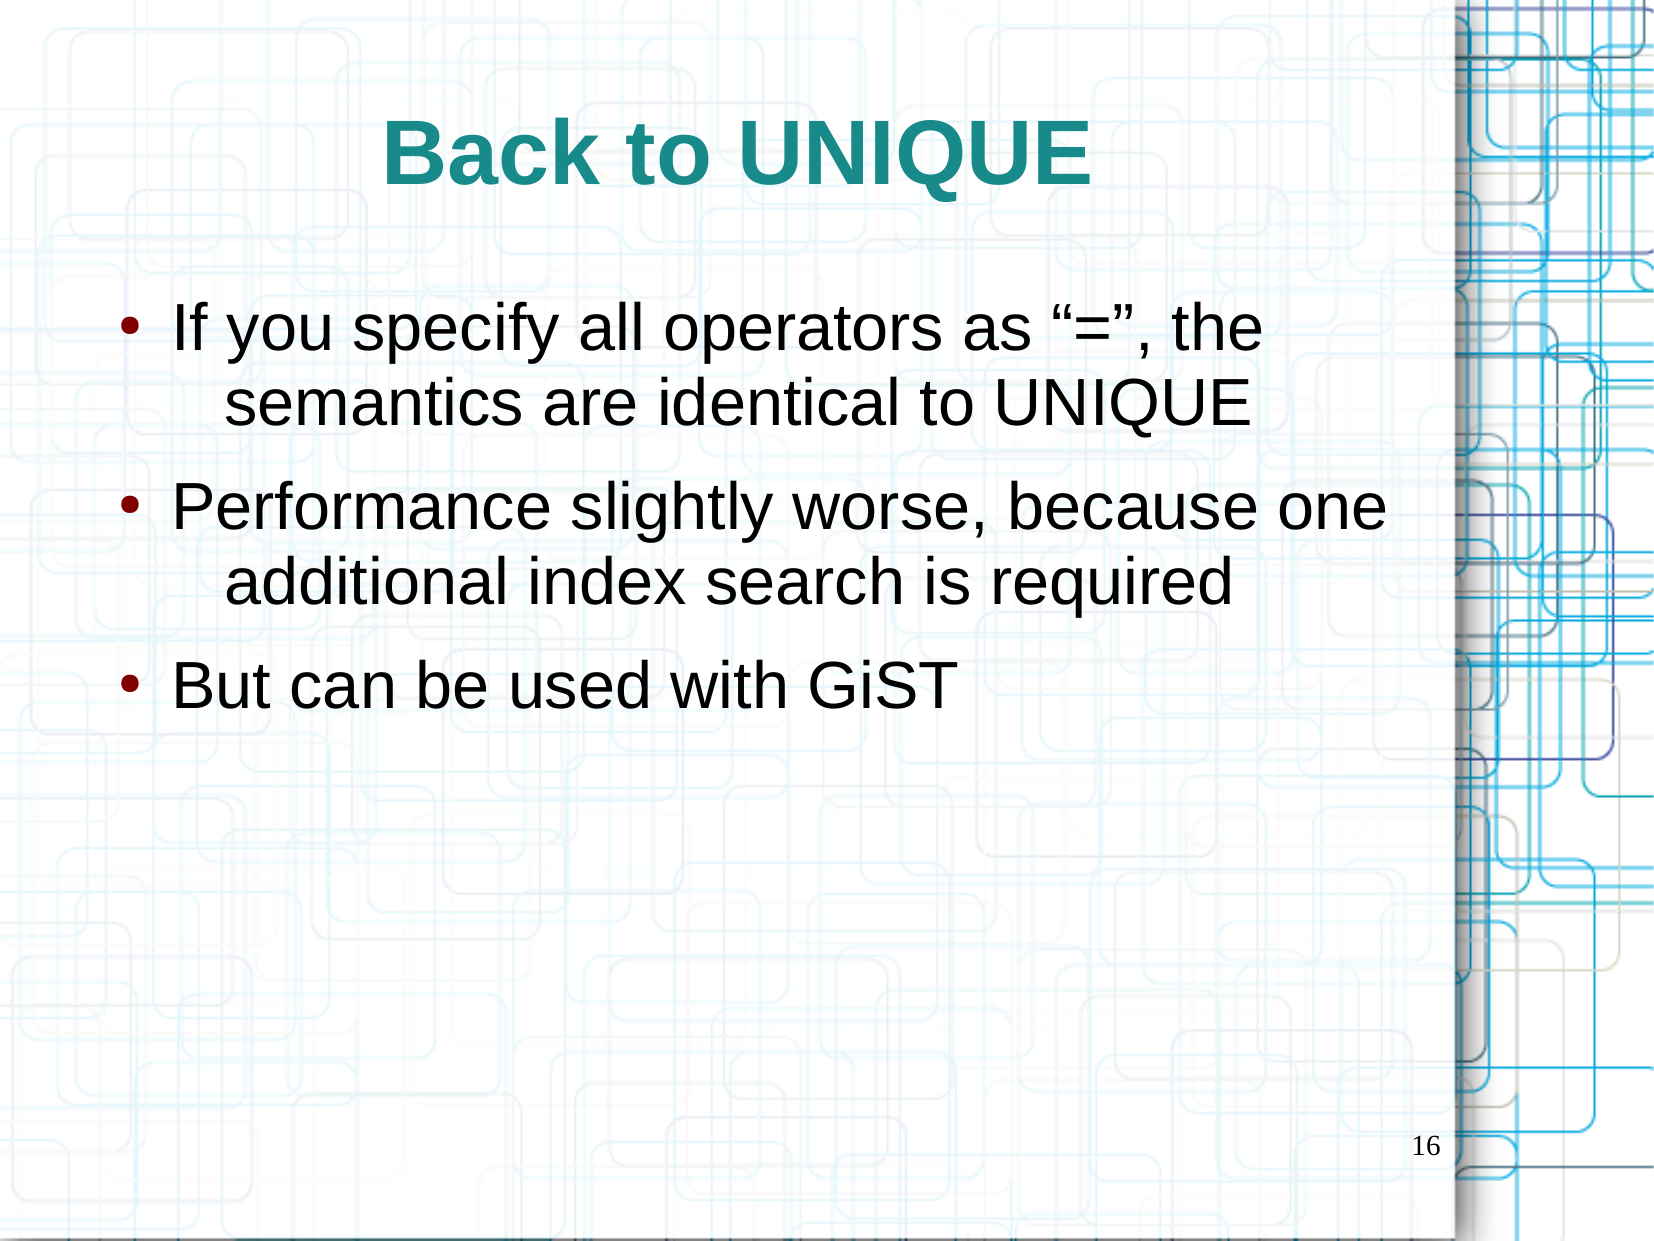

# Back to UNIQUE
If you specify all operators as “=”, the semantics are identical to UNIQUE
Performance slightly worse, because one additional index search is required
But can be used with GiST
16